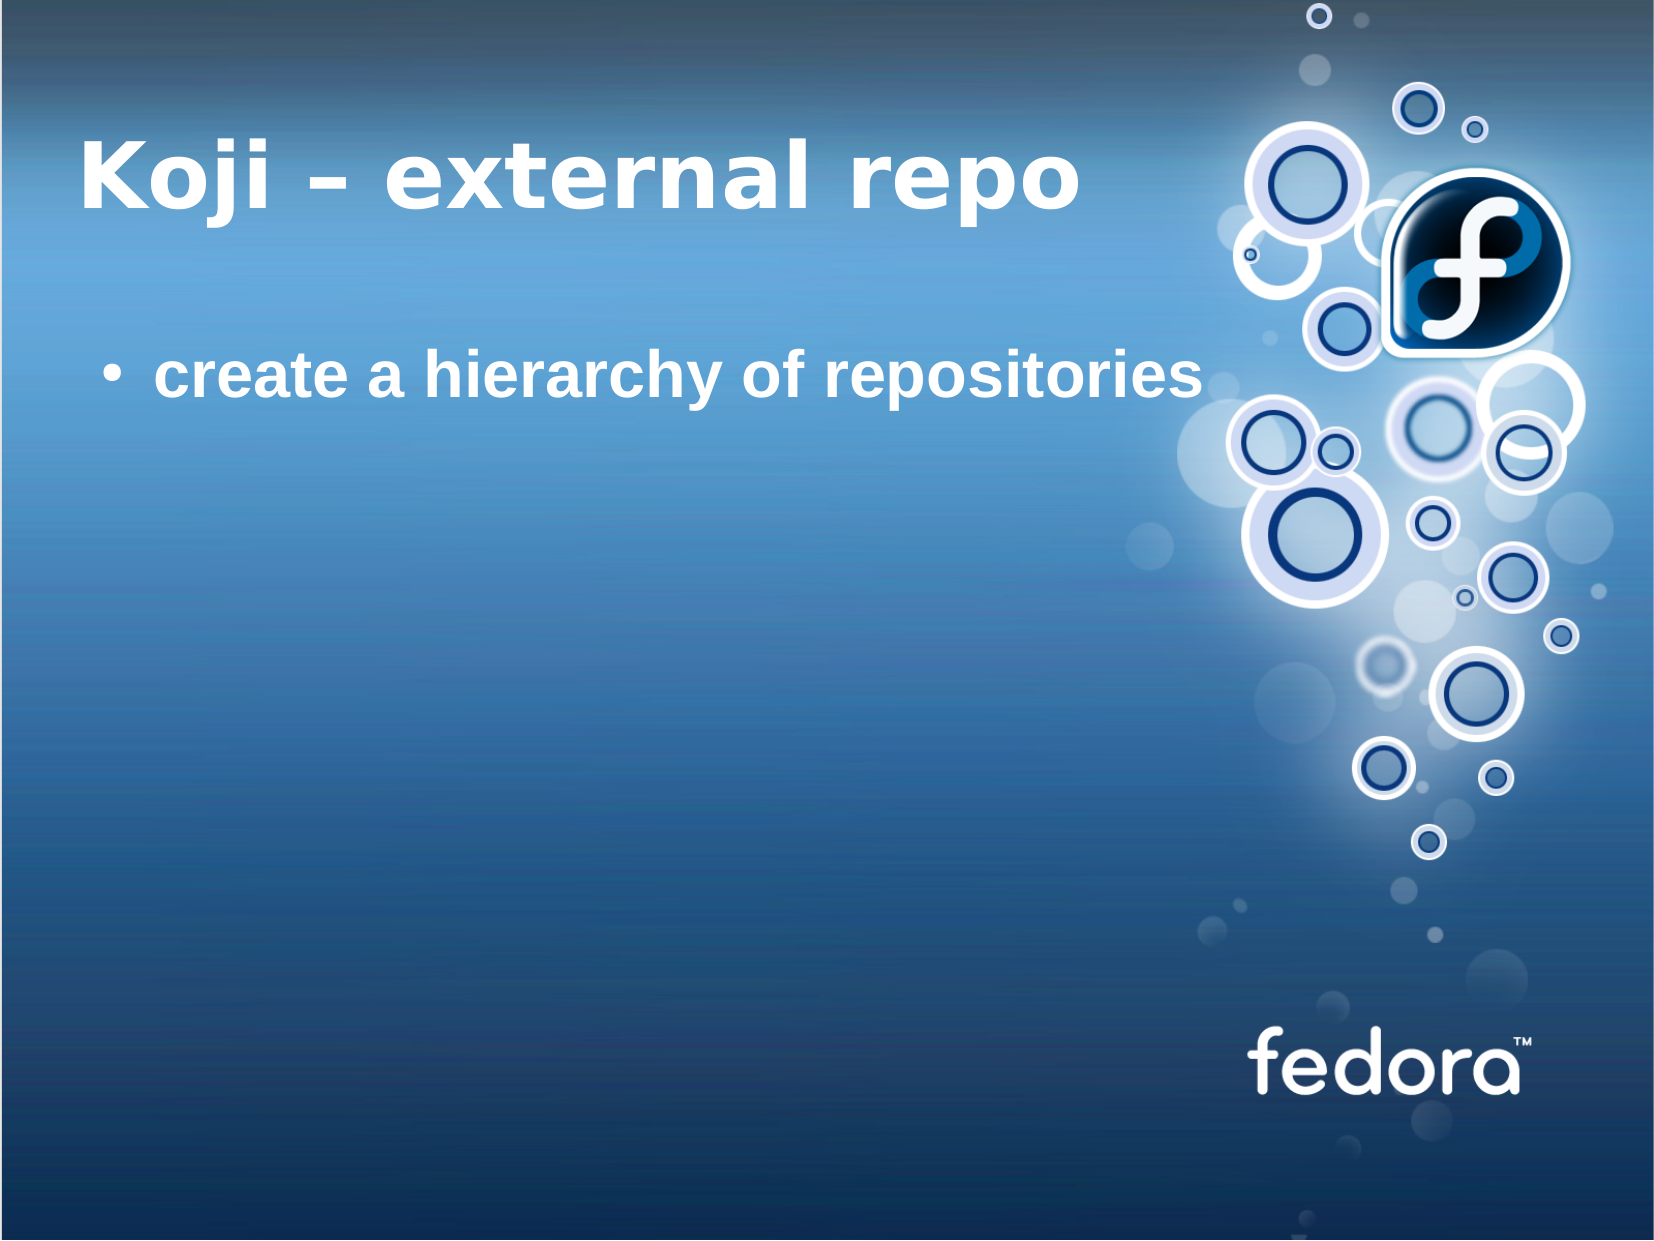

# Koji – external repo
create a hierarchy of repositories